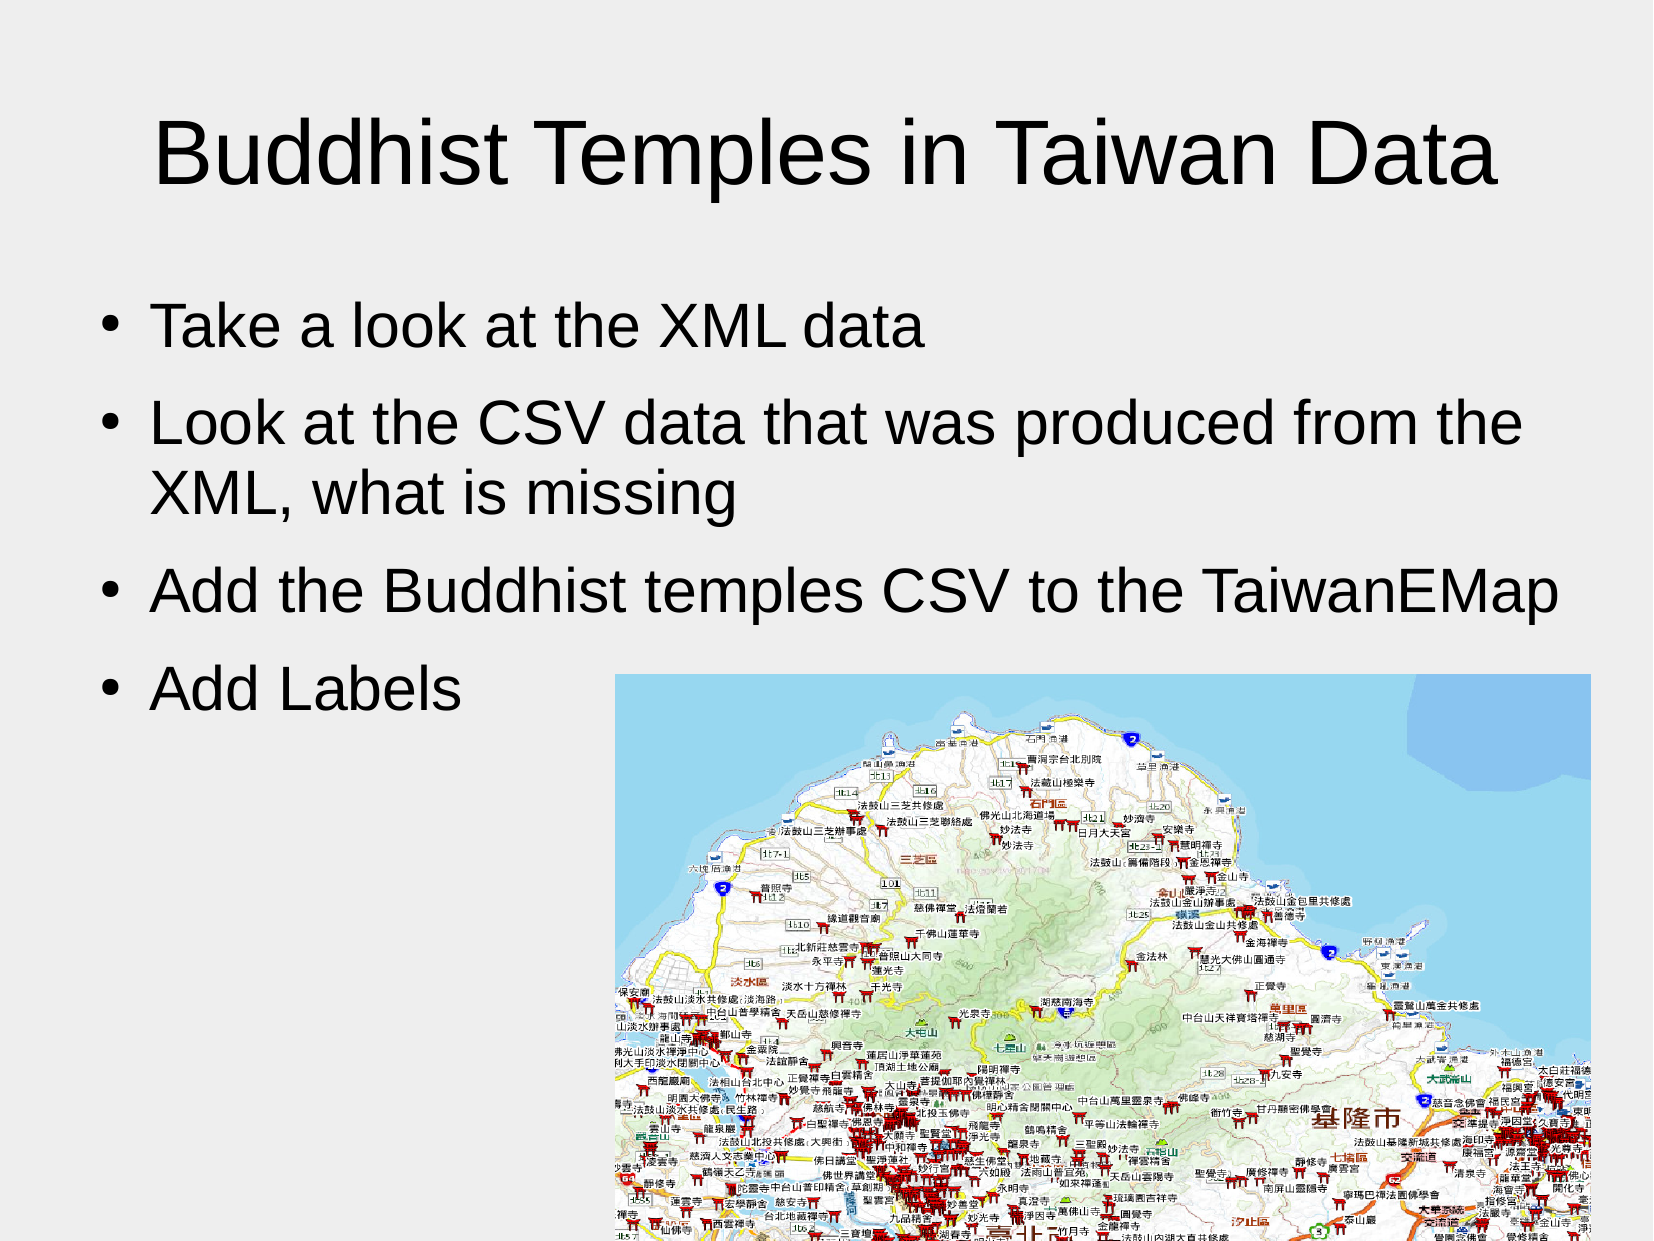

# Buddhist Temples in Taiwan Data
Take a look at the XML data
Look at the CSV data that was produced from the XML, what is missing
Add the Buddhist temples CSV to the TaiwanEMap
Add Labels